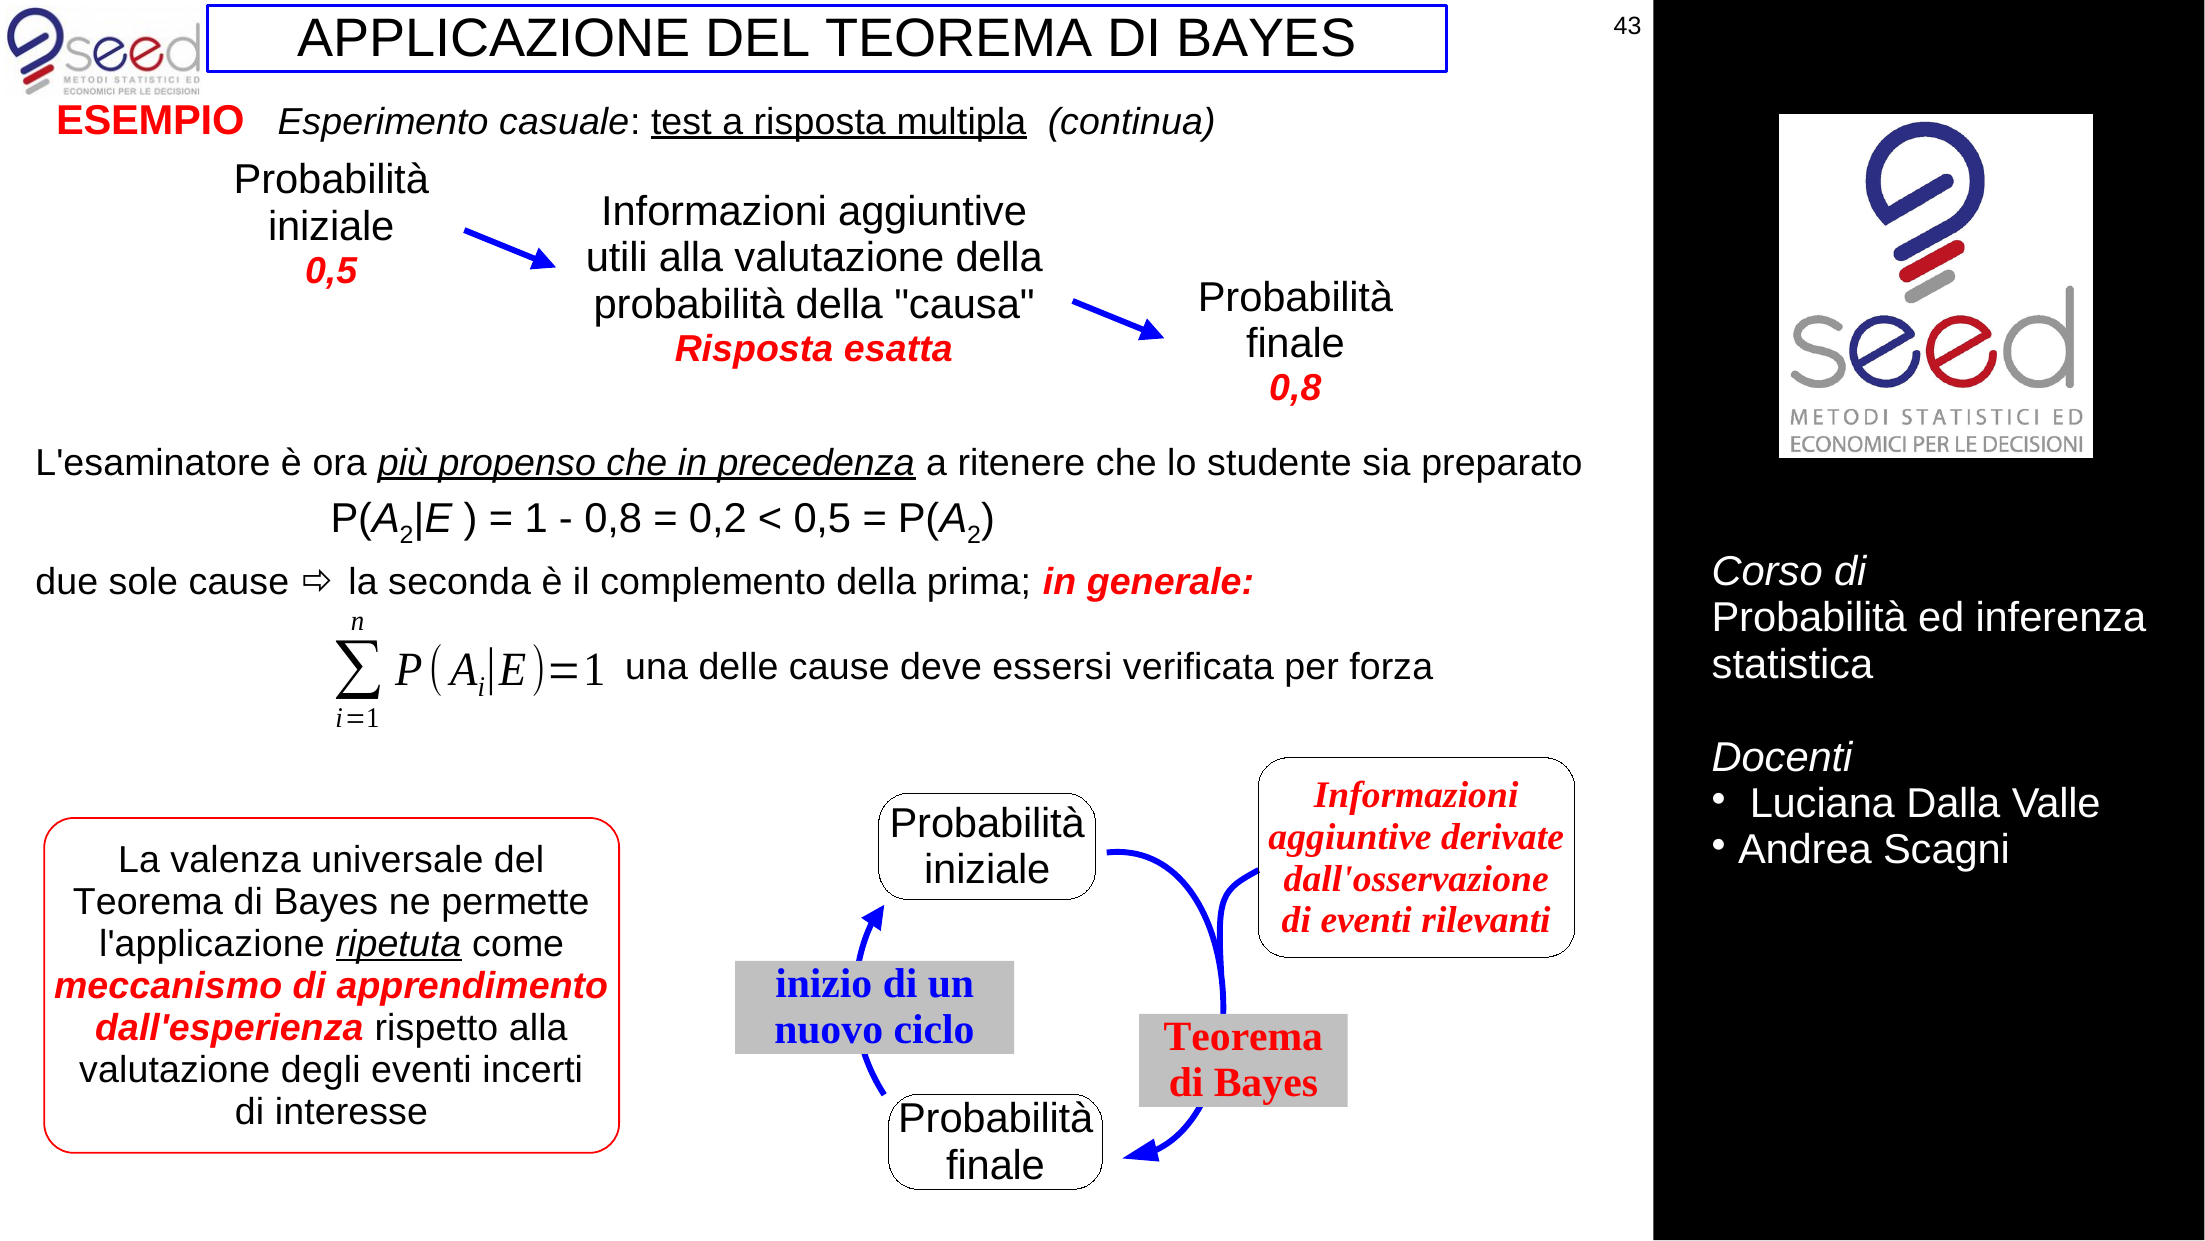

APPLICAZIONE DEL TEOREMA DI BAYES
ESEMPIO	Esperimento casuale: test a risposta multipla (continua)
Probabilità iniziale
0,5
Informazioni aggiuntive
utili alla valutazione della probabilità della "causa"
Risposta esatta
Probabilità finale
0,8
L'esaminatore è ora più propenso che in precedenza a ritenere che lo studente sia preparato
				P(A2|E ) = 1 - 0,8 = 0,2 < 0,5 = P(A2)
due sole cause  la seconda è il complemento della prima; in generale:
una delle cause deve essersi verificata per forza
Informazioni
aggiuntive derivate
dall'osservazione
di eventi rilevanti
Probabilità
iniziale
La valenza universale del
Teorema di Bayes ne permette
l'applicazione ripetuta come
meccanismo di apprendimento
dall'esperienza rispetto alla
valutazione degli eventi incerti
di interesse
inizio di un
nuovo ciclo
Teorema
di Bayes
Probabilità
finale